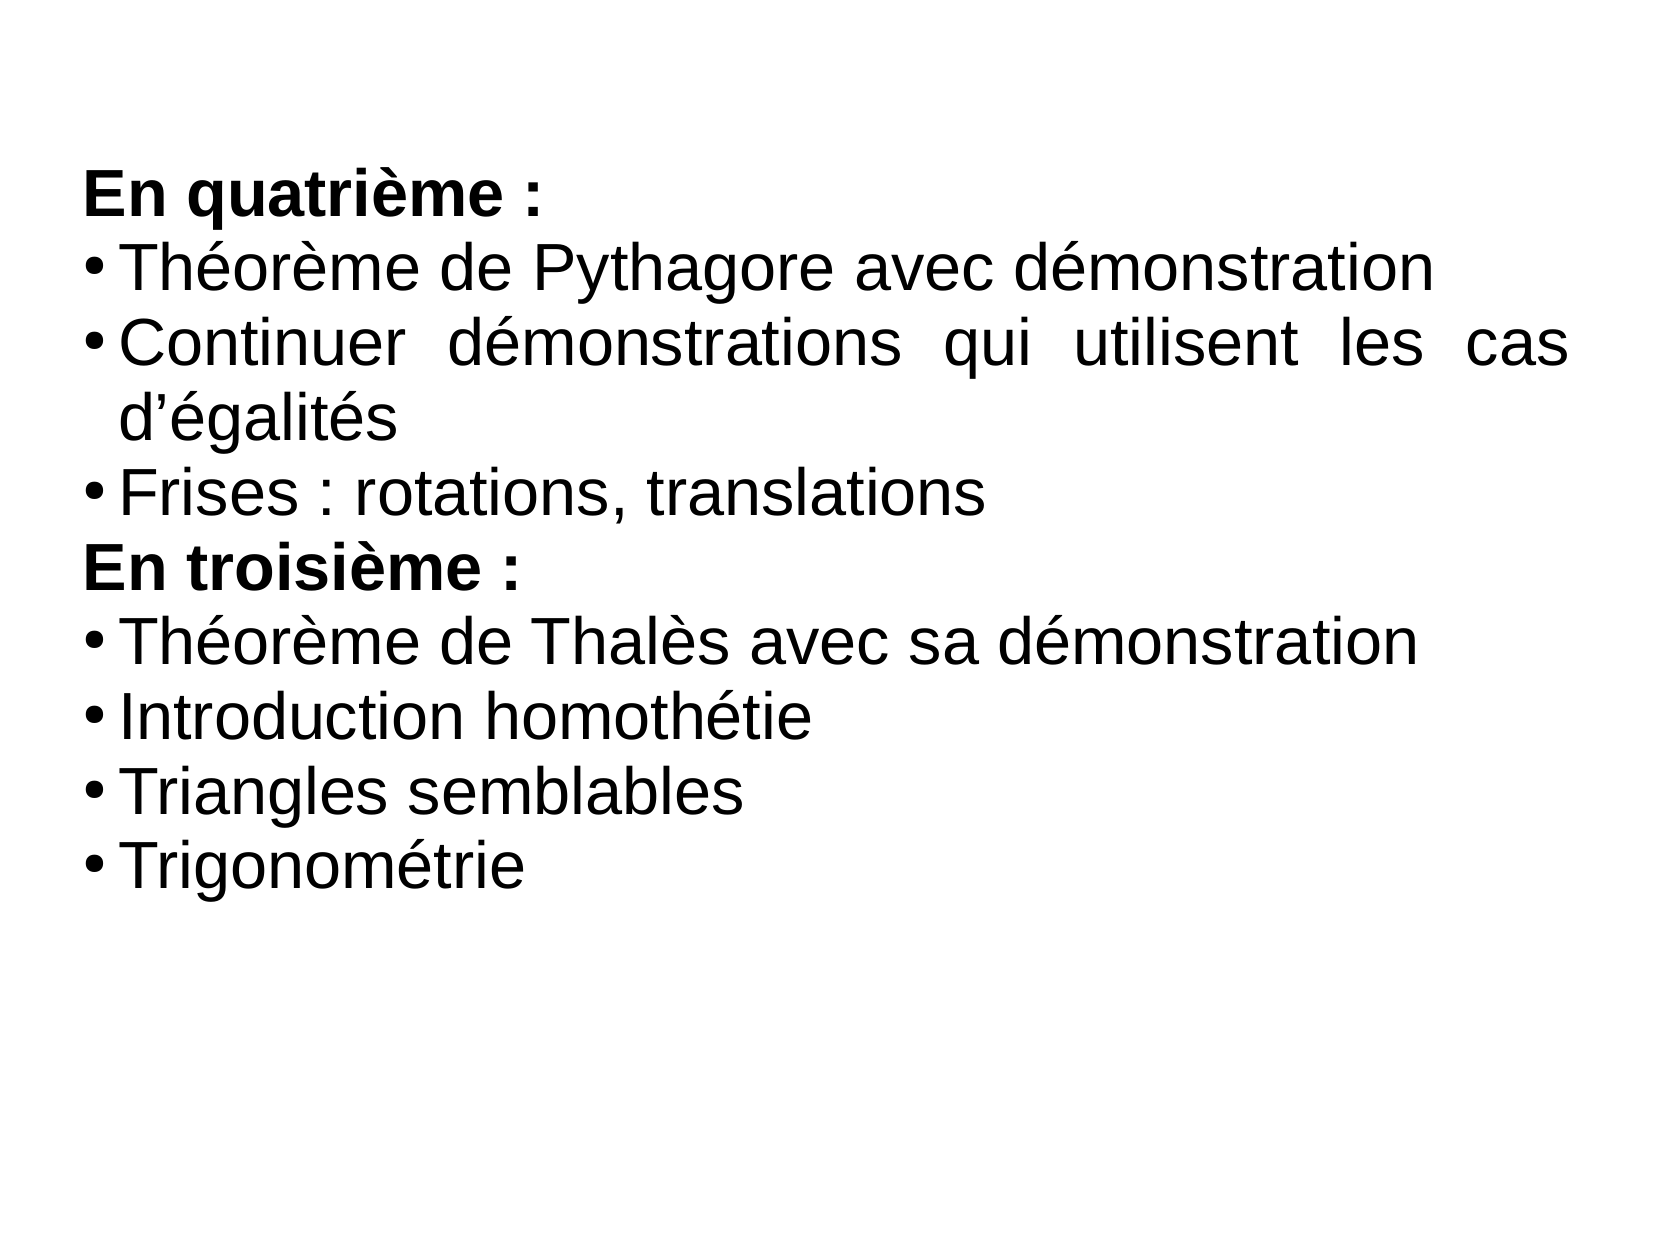

# En quatrième :
Théorème de Pythagore avec démonstration
Continuer démonstrations qui utilisent les cas d’égalités
Frises : rotations, translations
En troisième :
Théorème de Thalès avec sa démonstration
Introduction homothétie
Triangles semblables
Trigonométrie